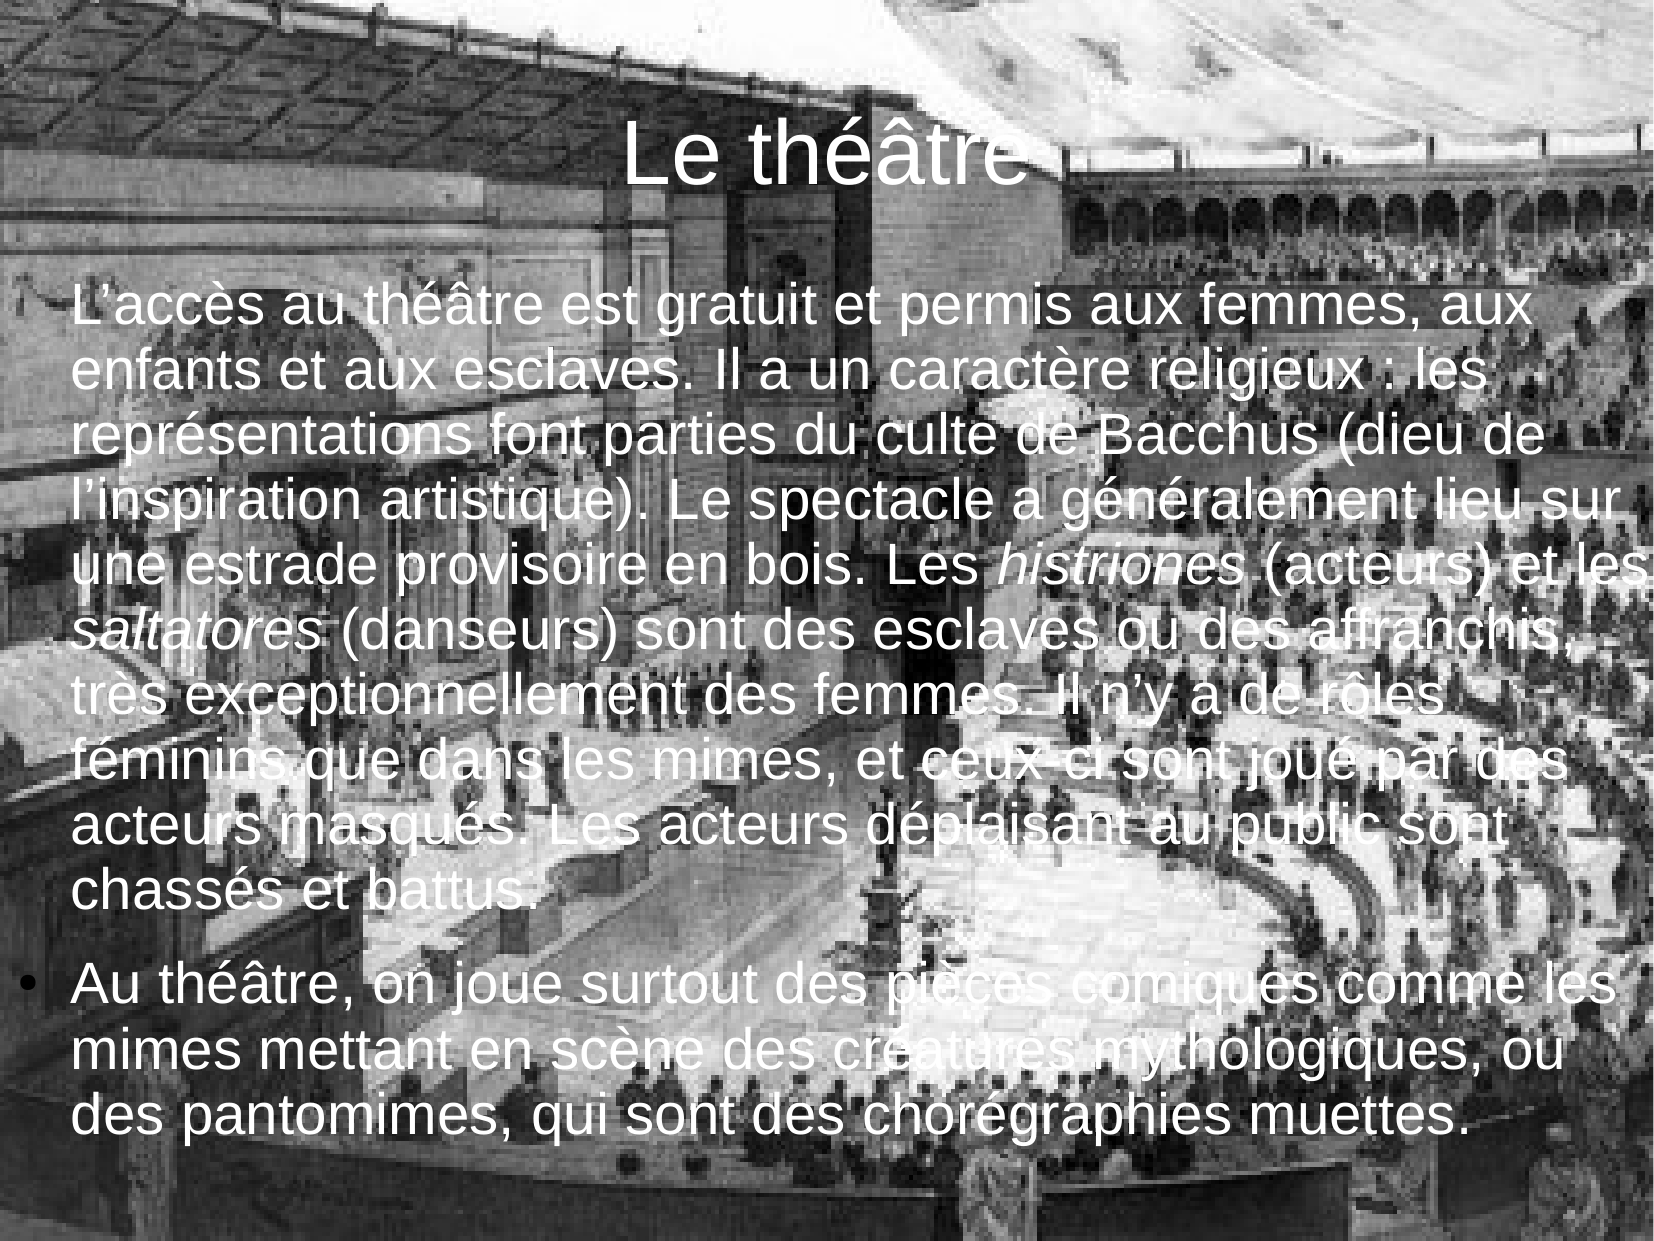

# Le théâtre
L’accès au théâtre est gratuit et permis aux femmes, aux enfants et aux esclaves. Il a un caractère religieux : les représentations font parties du culte de Bacchus (dieu de l’inspiration artistique). Le spectacle a généralement lieu sur une estrade provisoire en bois. Les histriones (acteurs) et les saltatores (danseurs) sont des esclaves ou des affranchis, très exceptionnellement des femmes. Il n’y a de rôles féminins que dans les mimes, et ceux-ci sont joué par des acteurs masqués. Les acteurs déplaisant au public sont chassés et battus.
Au théâtre, on joue surtout des pièces comiques comme les mimes mettant en scène des créatures mythologiques, ou des pantomimes, qui sont des chorégraphies muettes.